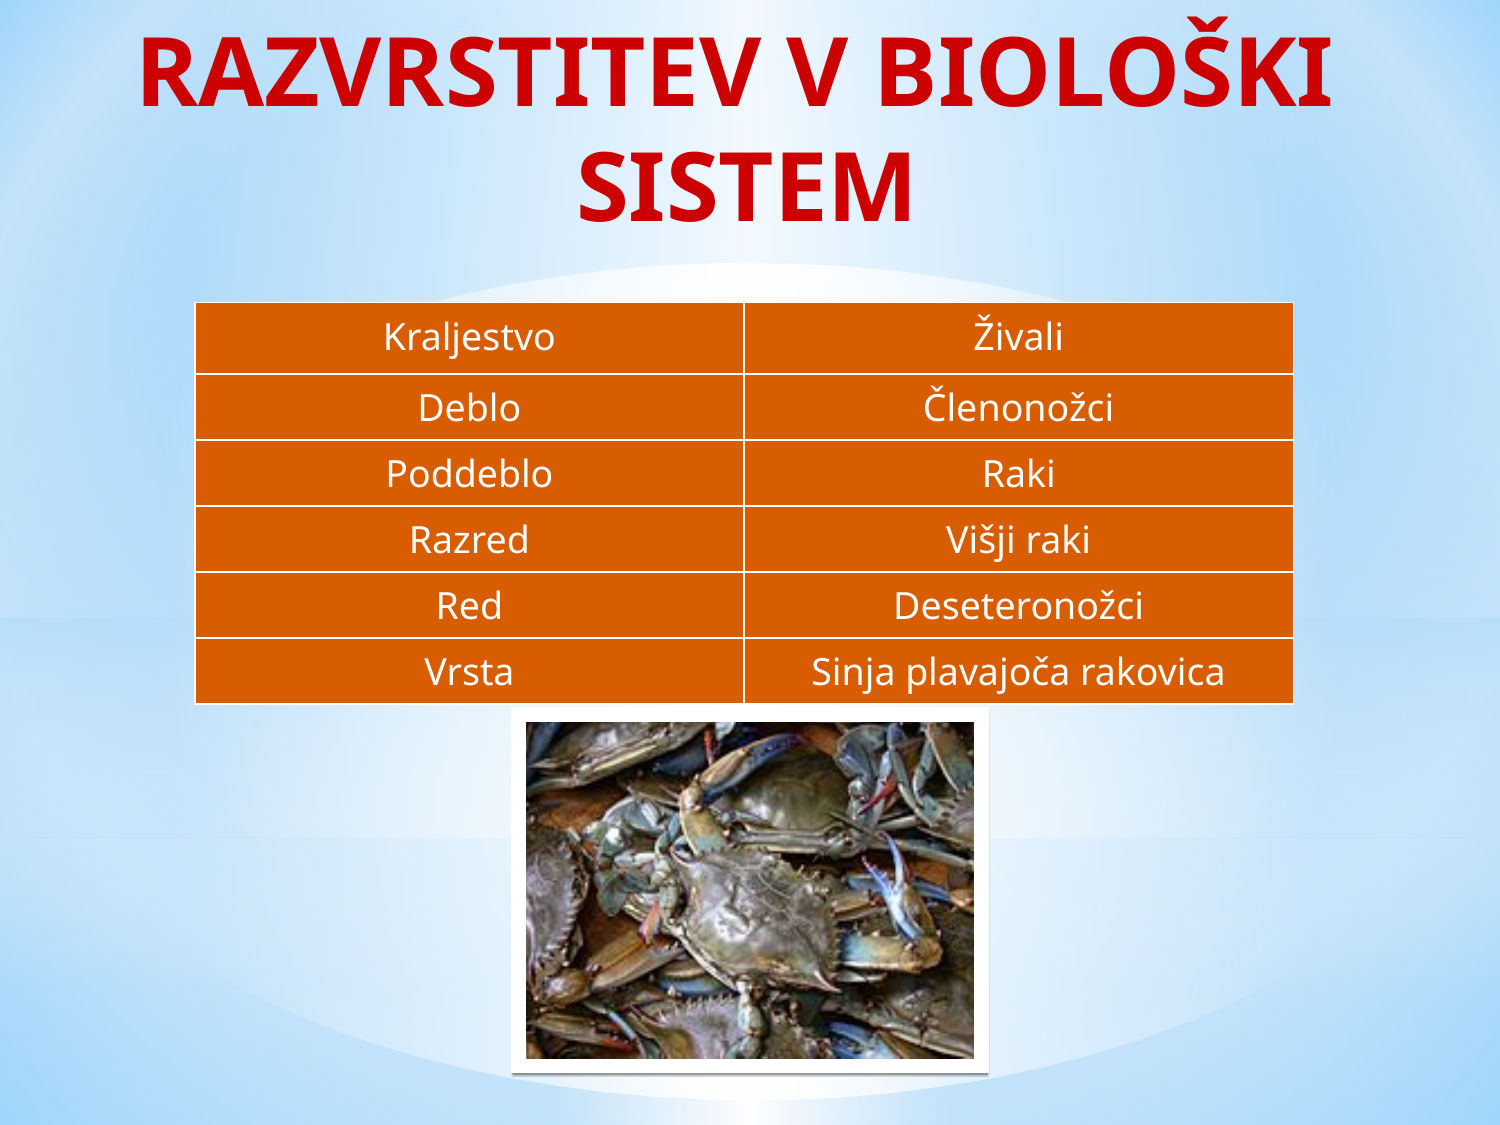

# RAZVRSTITEV V BIOLOŠKI SISTEM
| Kraljestvo | Živali |
| --- | --- |
| Deblo | Členonožci |
| Poddeblo | Raki |
| Razred | Višji raki |
| Red | Deseteronožci |
| Vrsta | Sinja plavajoča rakovica |